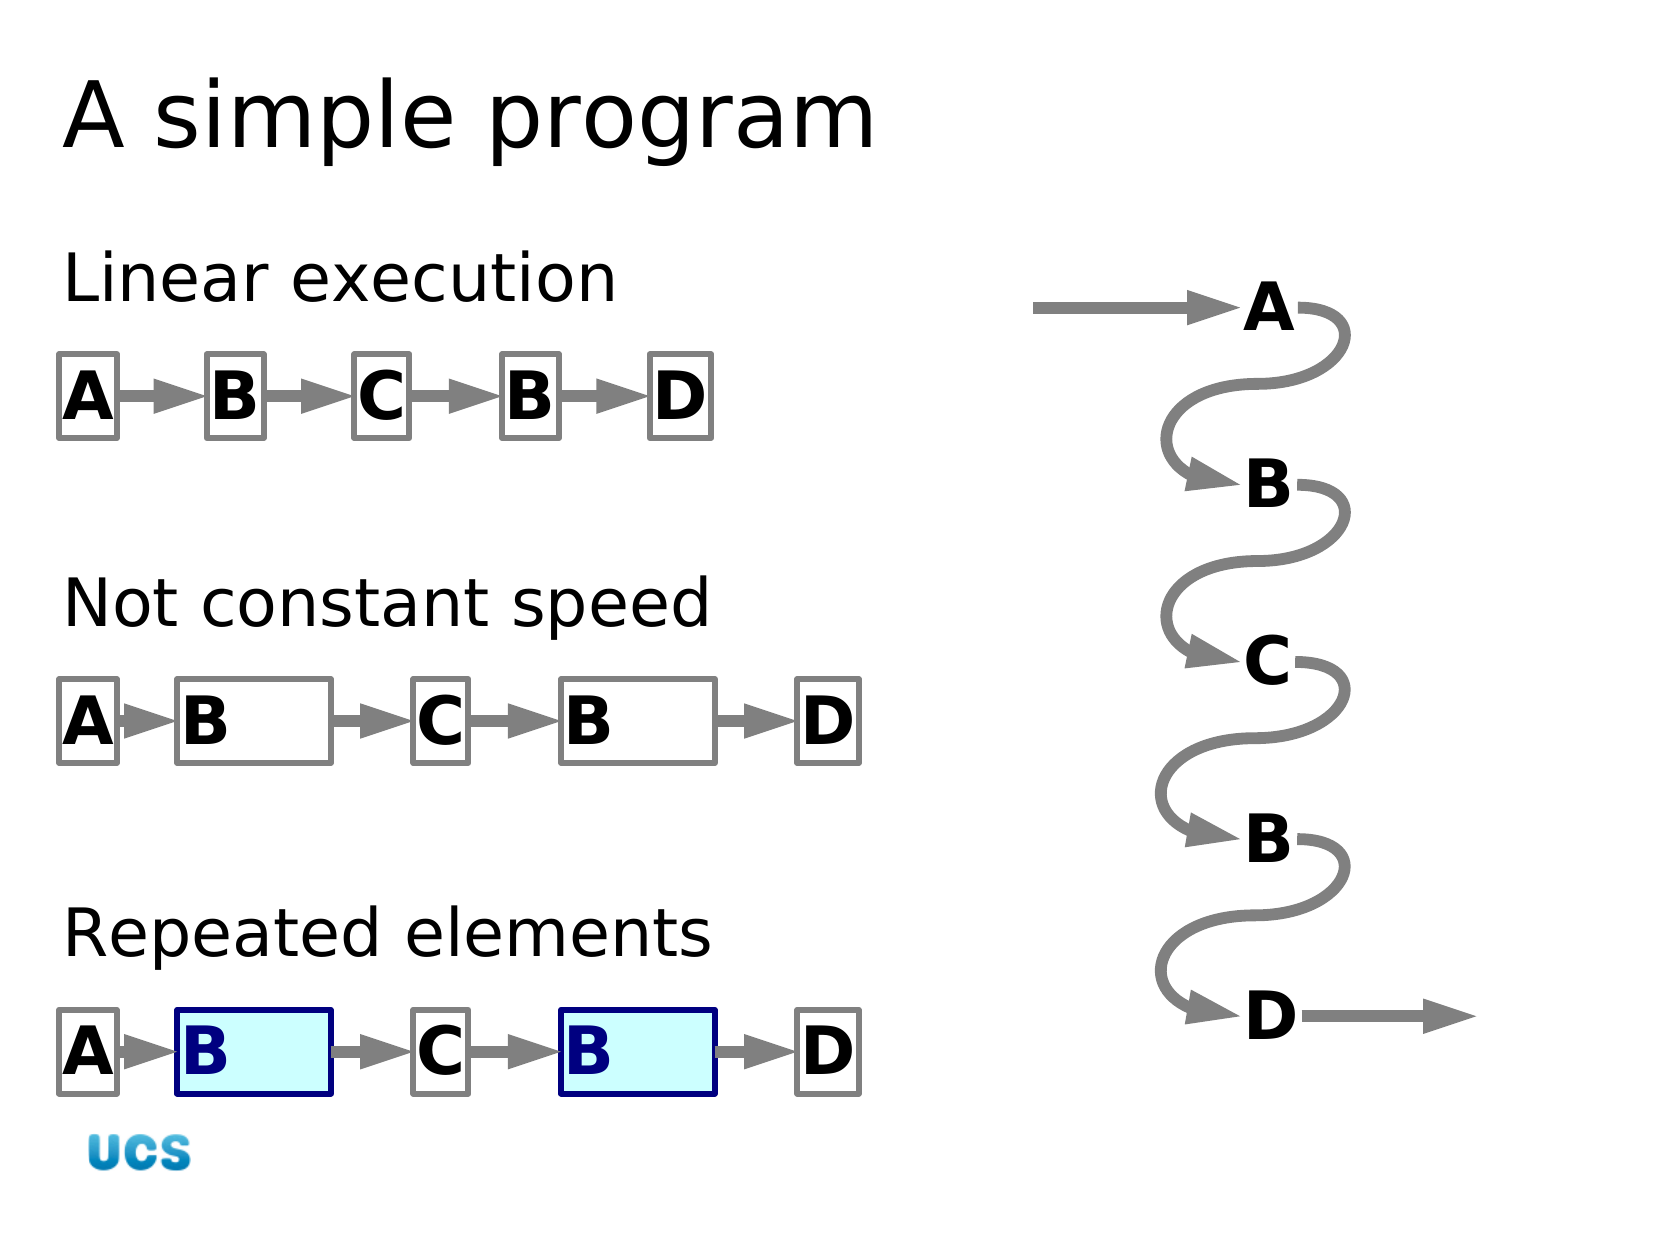

A simple program
Linear execution
A
B
C
B
D
A
B
C
B
D
Not constant speed
A
B
C
B
D
Repeated elements
A
B
C
B
D